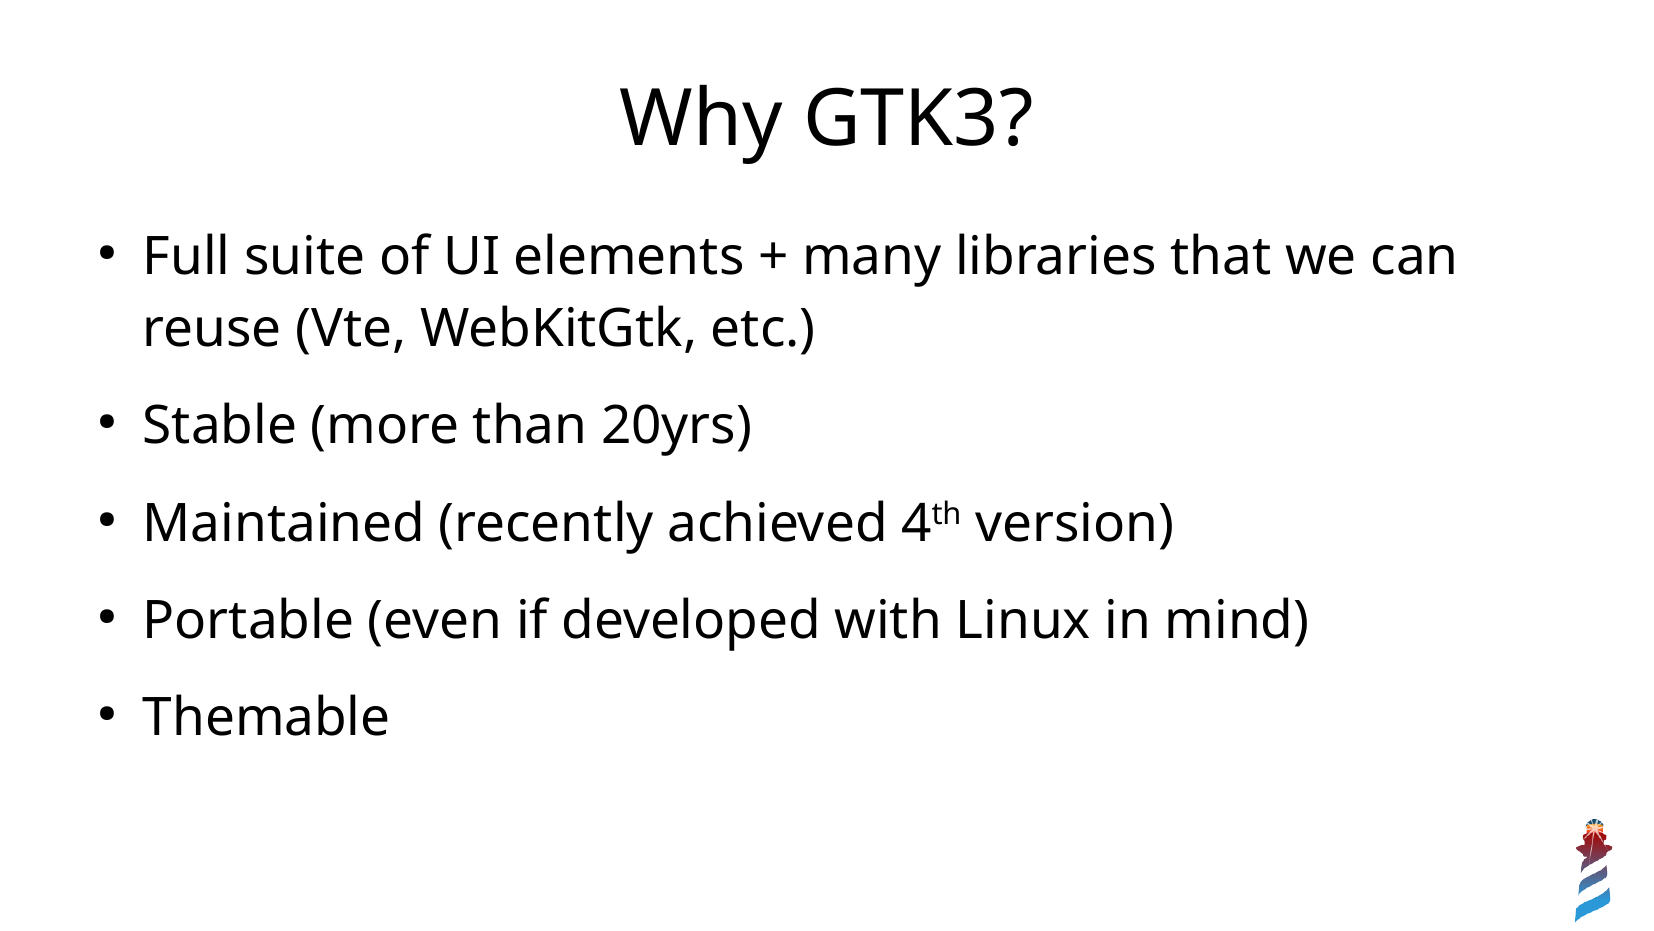

# Why GTK3?
Full suite of UI elements + many libraries that we can reuse (Vte, WebKitGtk, etc.)
Stable (more than 20yrs)
Maintained (recently achieved 4th version)
Portable (even if developed with Linux in mind)
Themable